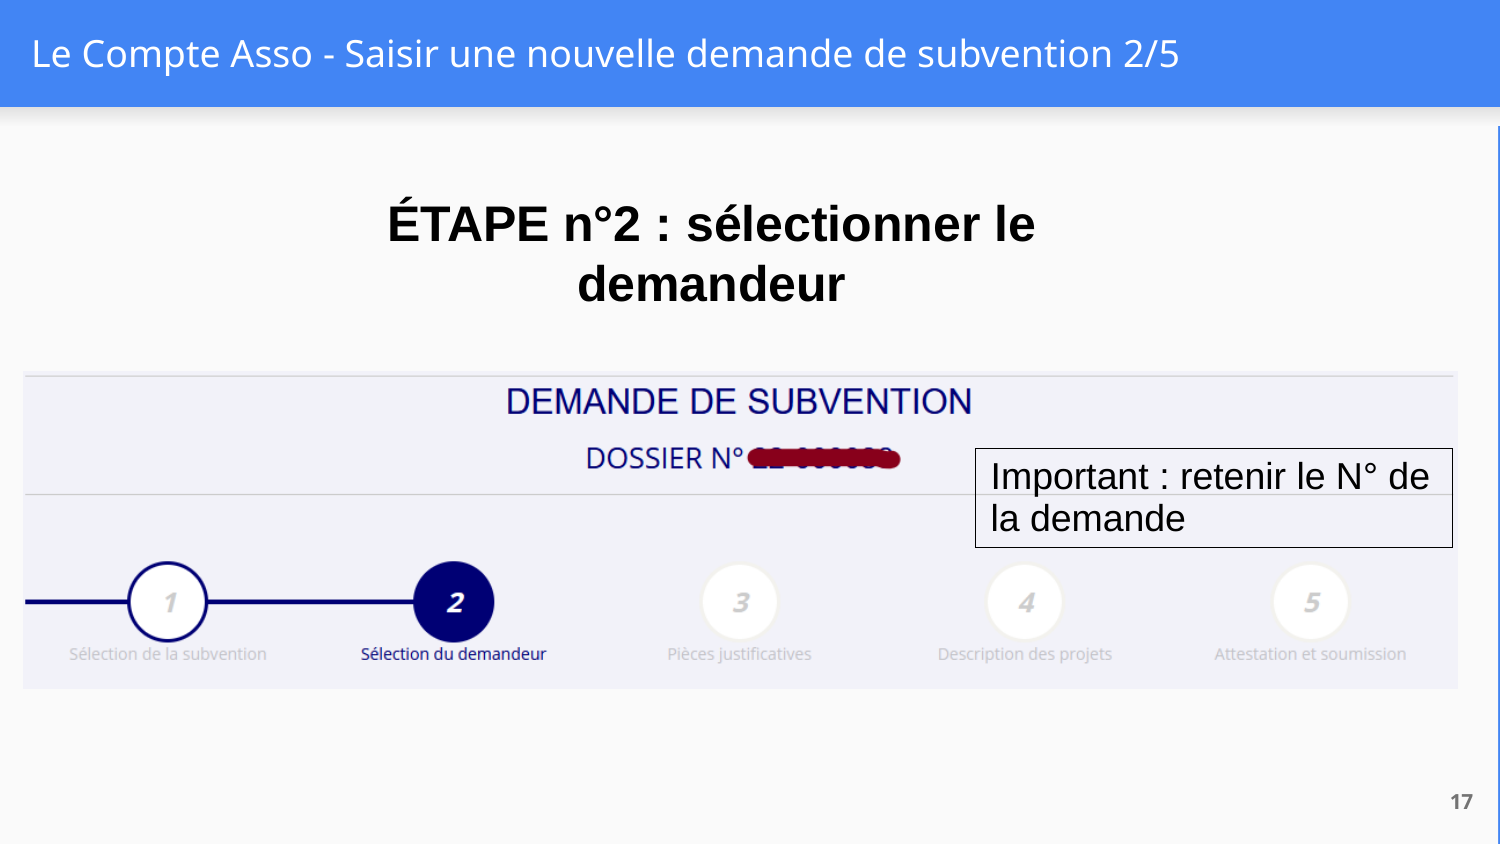

# Le Compte Asso - Saisir une nouvelle demande de subvention 2/5
ÉTAPE n°2 : sélectionner le demandeur
Important : retenir le N° de la demande